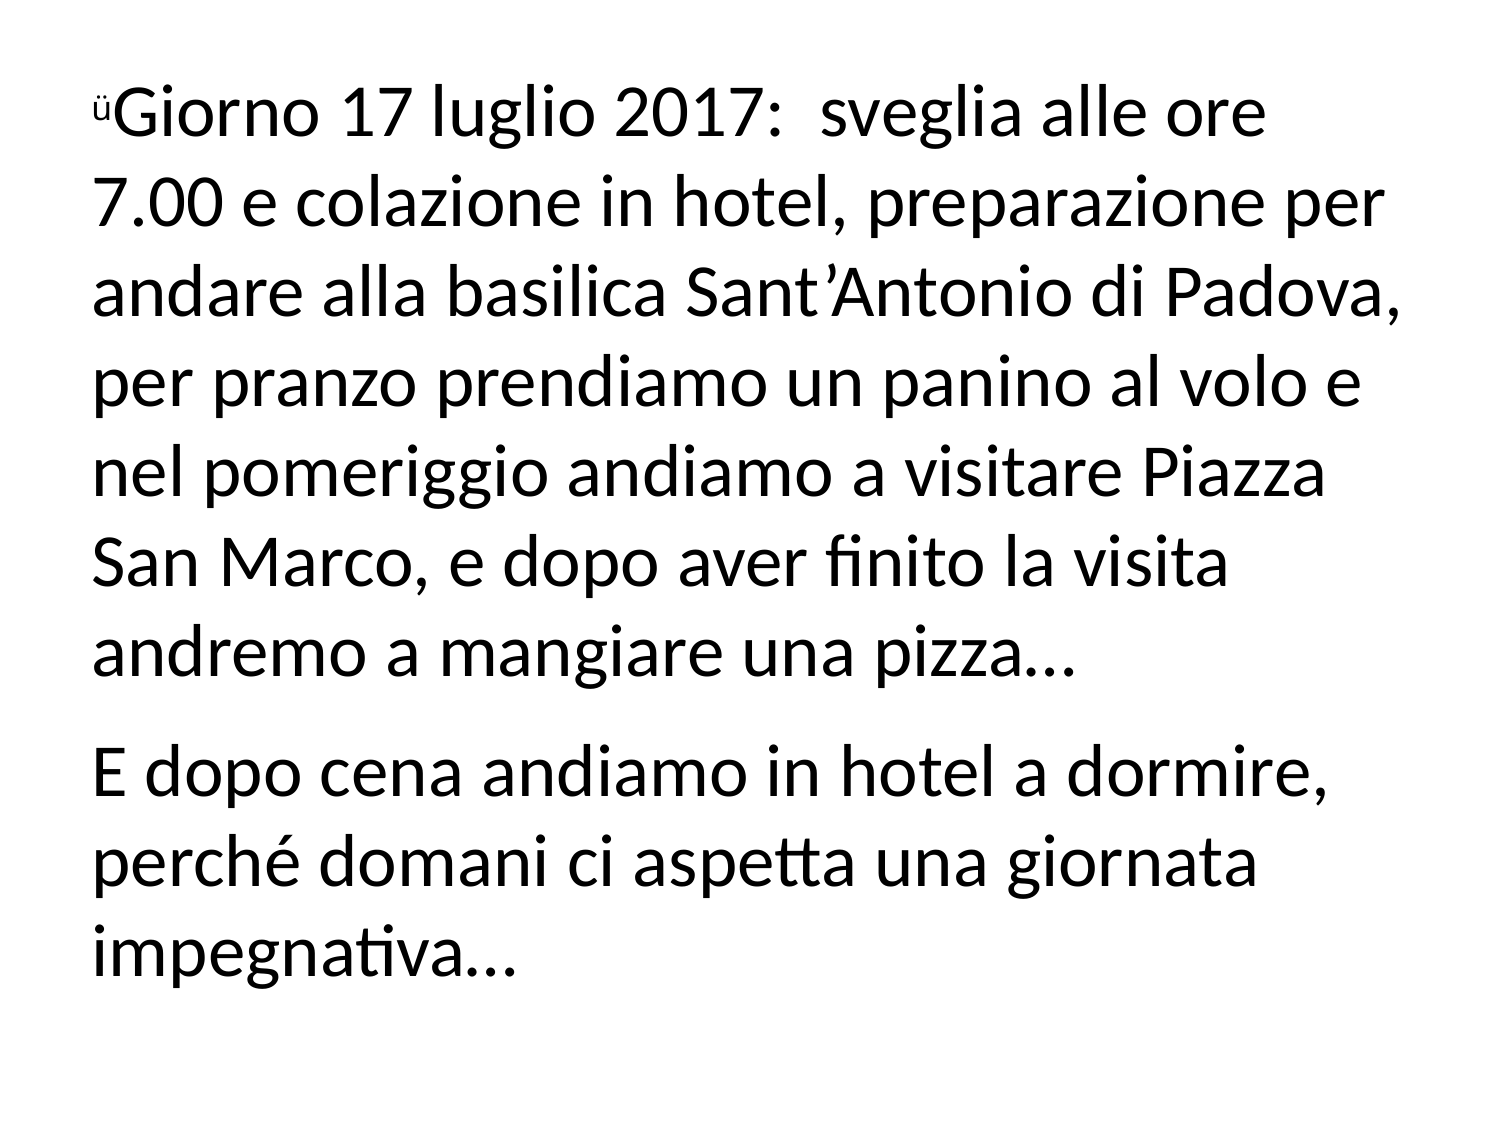

#
Giorno 17 luglio 2017: sveglia alle ore 7.00 e colazione in hotel, preparazione per andare alla basilica Sant’Antonio di Padova, per pranzo prendiamo un panino al volo e nel pomeriggio andiamo a visitare Piazza San Marco, e dopo aver finito la visita andremo a mangiare una pizza…
E dopo cena andiamo in hotel a dormire, perché domani ci aspetta una giornata impegnativa…